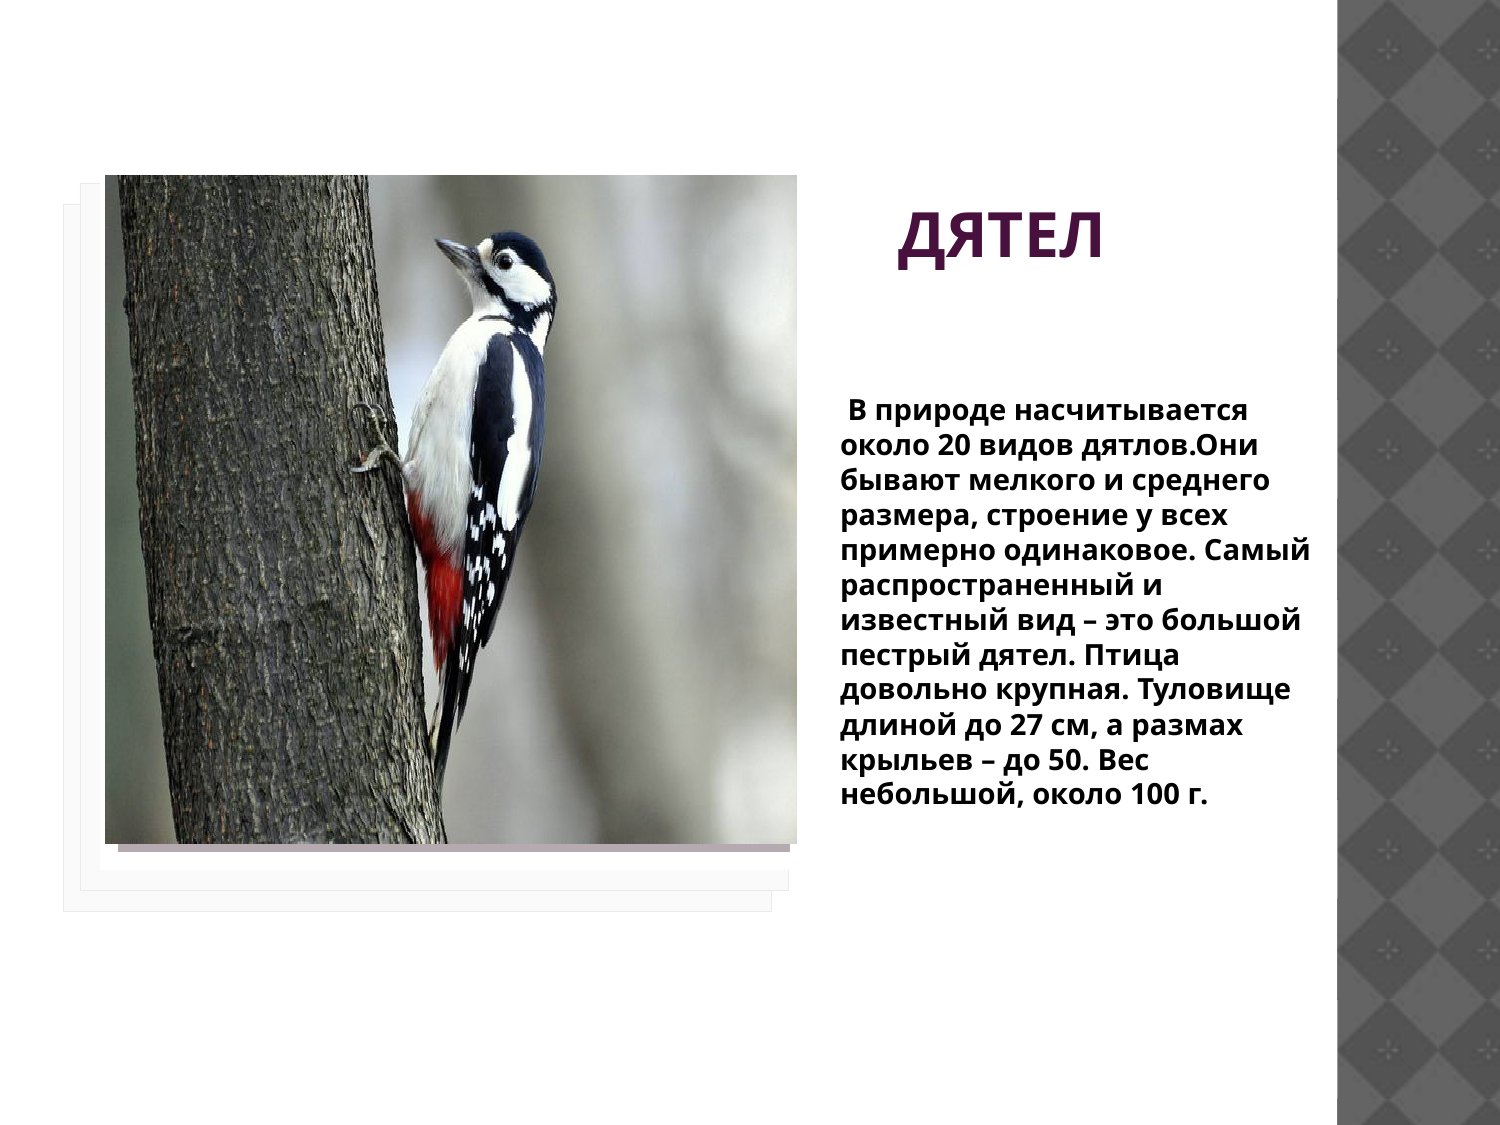

Вставка рисунка
ДЯТЕЛ
 В природе насчитывается около 20 видов дятлов.Они бывают мелкого и среднего размера, строение у всех примерно одинаковое. Самый распространенный и известный вид – это большой пестрый дятел. Птица довольно крупная. Туловище длиной до 27 см, а размах крыльев – до 50. Вес небольшой, около 100 г.